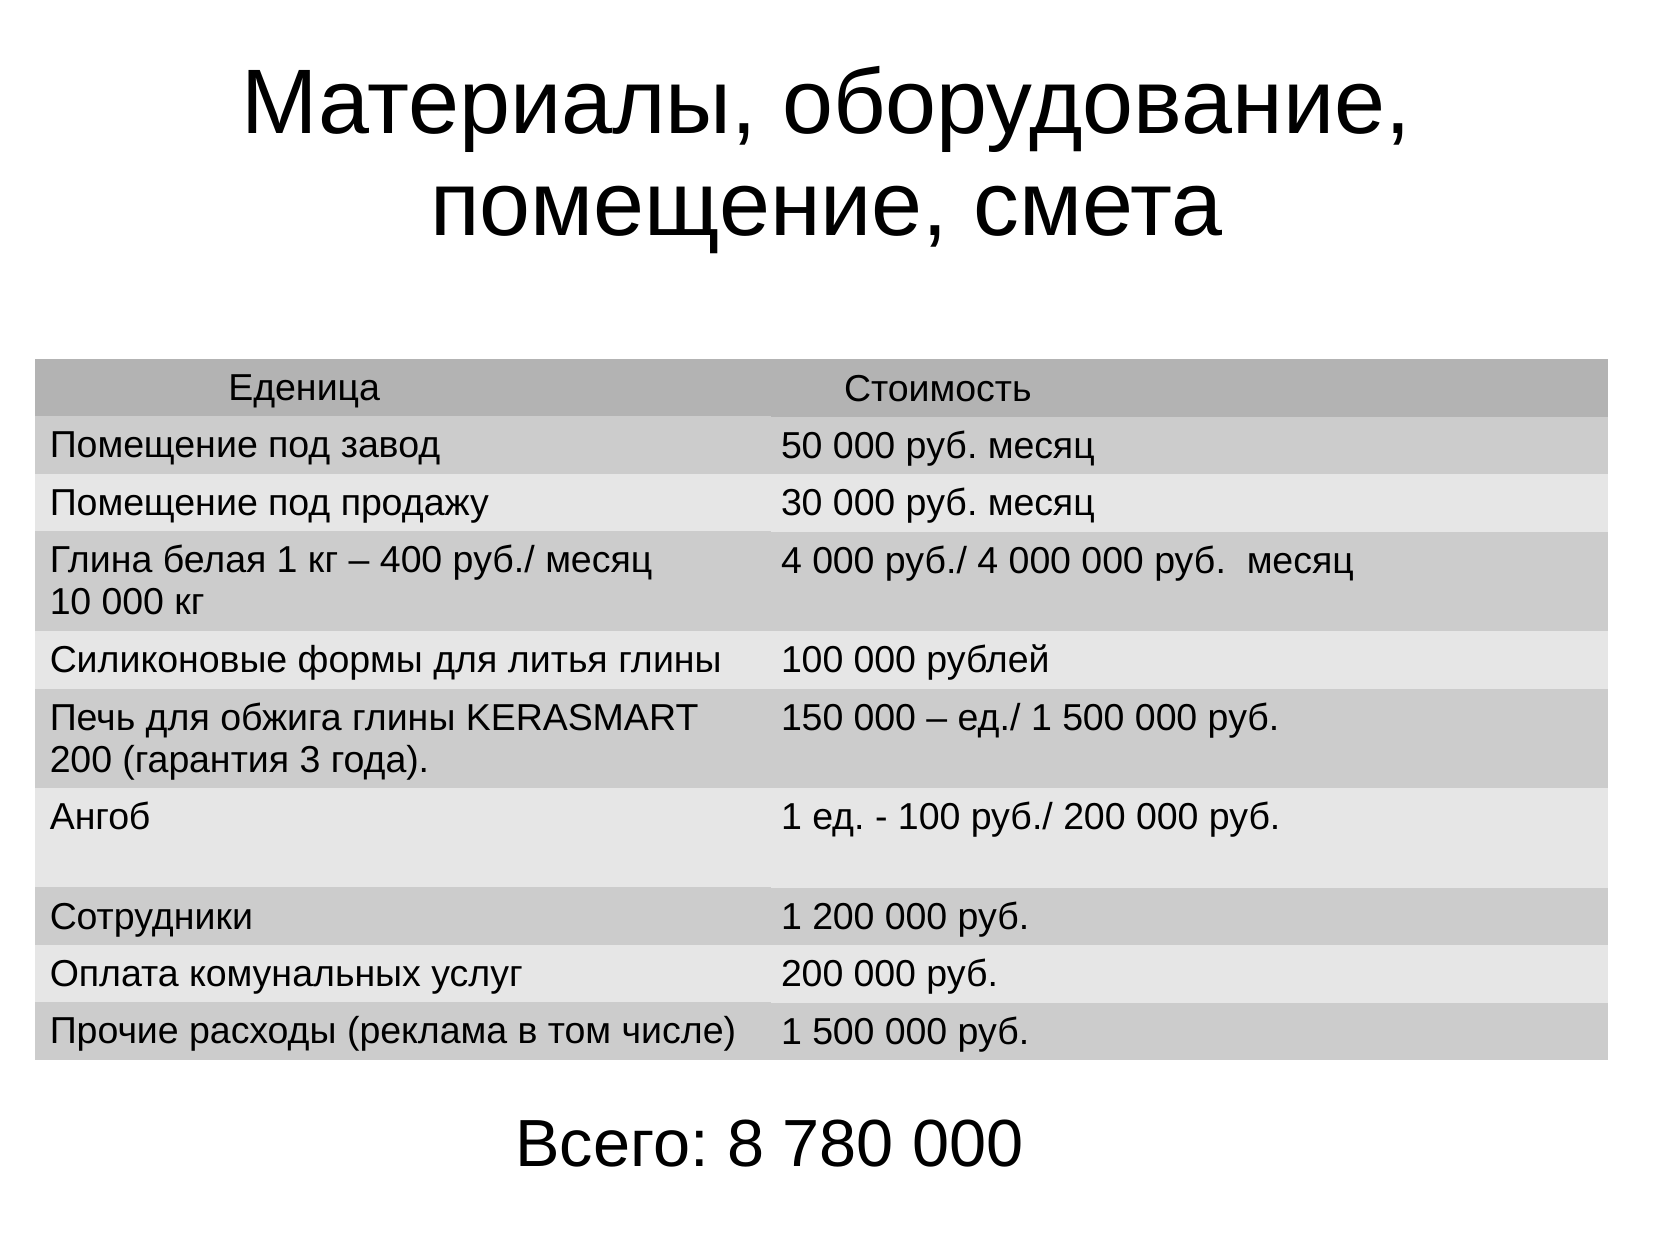

# Материалы, оборудование, помещение, смета
| Еденица |
| --- |
| Помещение под завод |
| Помещение под продажу |
| Глина белая 1 кг – 400 руб./ месяц 10 000 кг |
| Силиконовые формы для литья глины |
| Печь для обжига глины KERASMART 200 (гарантия 3 года). |
| Ангоб |
| Сотрудники |
| Оплата комунальных услуг |
| Прочие расходы (реклама в том числе) |
| Стоимость |
| --- |
| 50 000 руб. месяц |
| 30 000 руб. месяц |
| 4 000 руб./ 4 000 000 руб. месяц |
| 100 000 рублей |
| 150 000 – ед./ 1 500 000 руб. |
| 1 ед. - 100 руб./ 200 000 руб. |
| 1 200 000 руб. |
| 200 000 руб. |
| 1 500 000 руб. |
Всего: 8 780 000